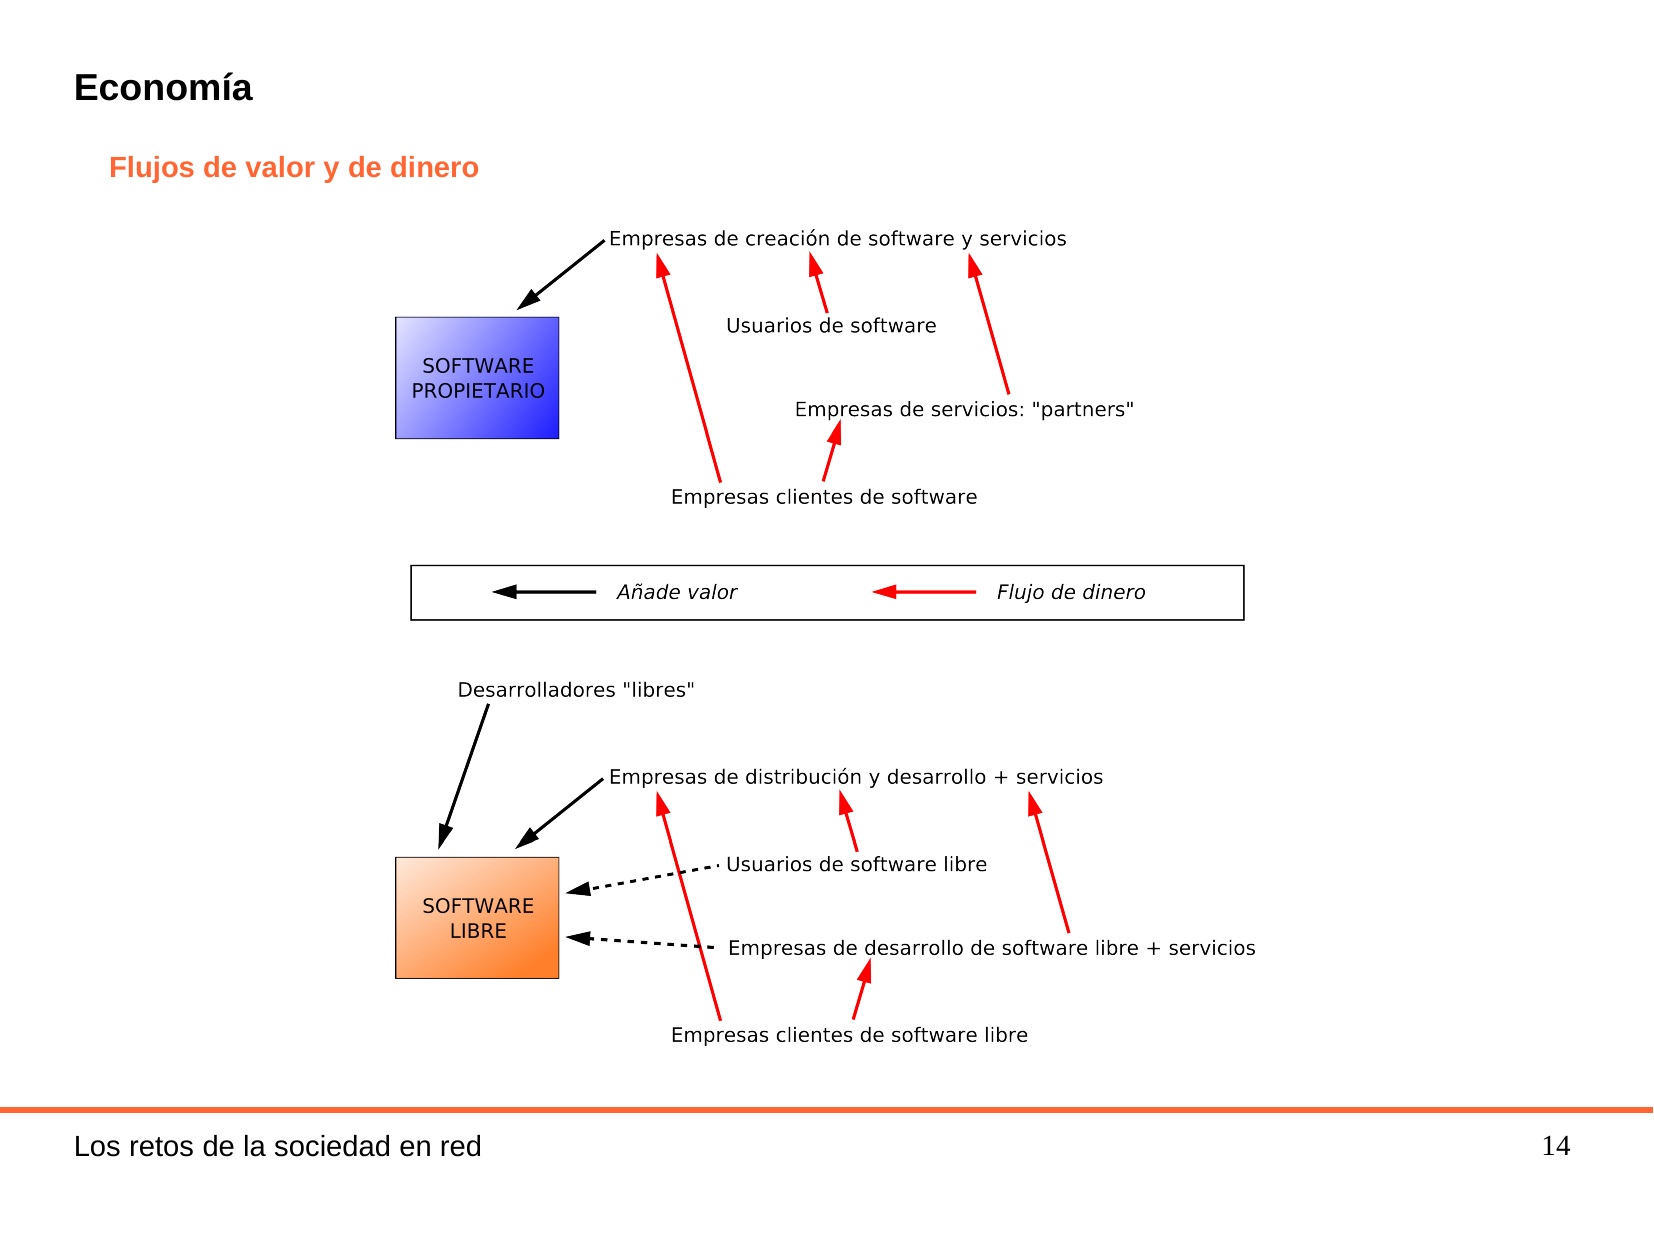

Economía
Flujos de valor y de dinero
Los retos de la sociedad en red
14